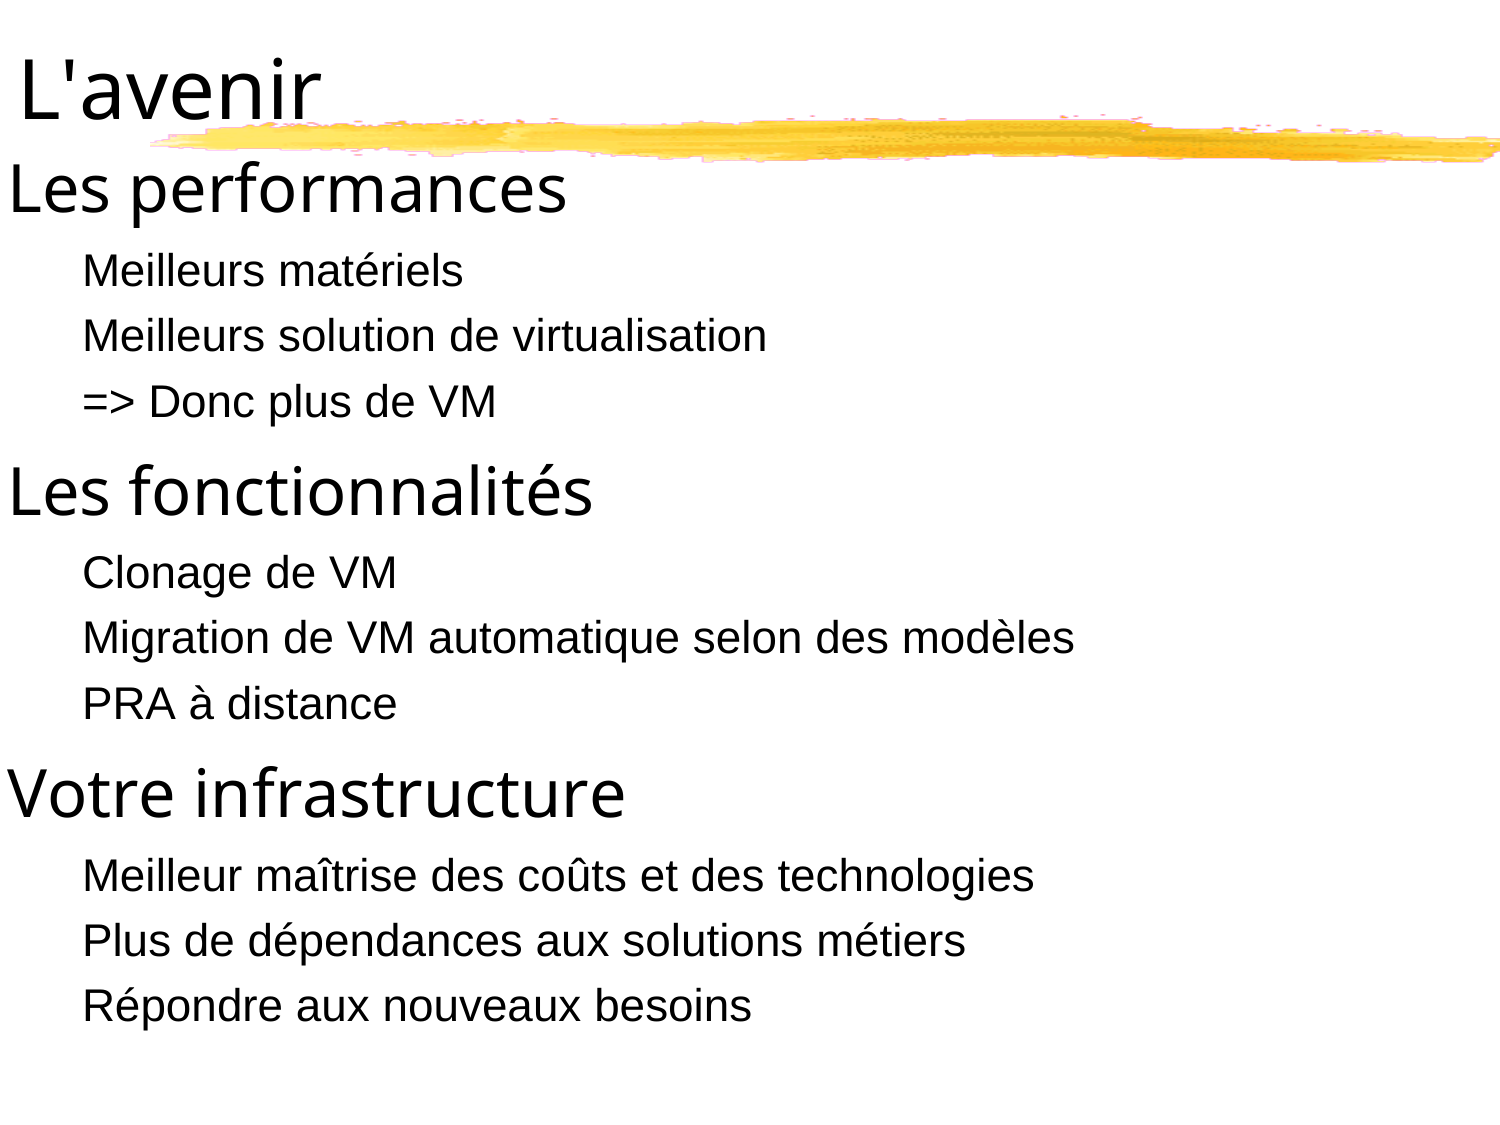

# L'avenir
Les performances
Meilleurs matériels
Meilleurs solution de virtualisation
=> Donc plus de VM
Les fonctionnalités
Clonage de VM
Migration de VM automatique selon des modèles
PRA à distance
Votre infrastructure
Meilleur maîtrise des coûts et des technologies
Plus de dépendances aux solutions métiers
Répondre aux nouveaux besoins